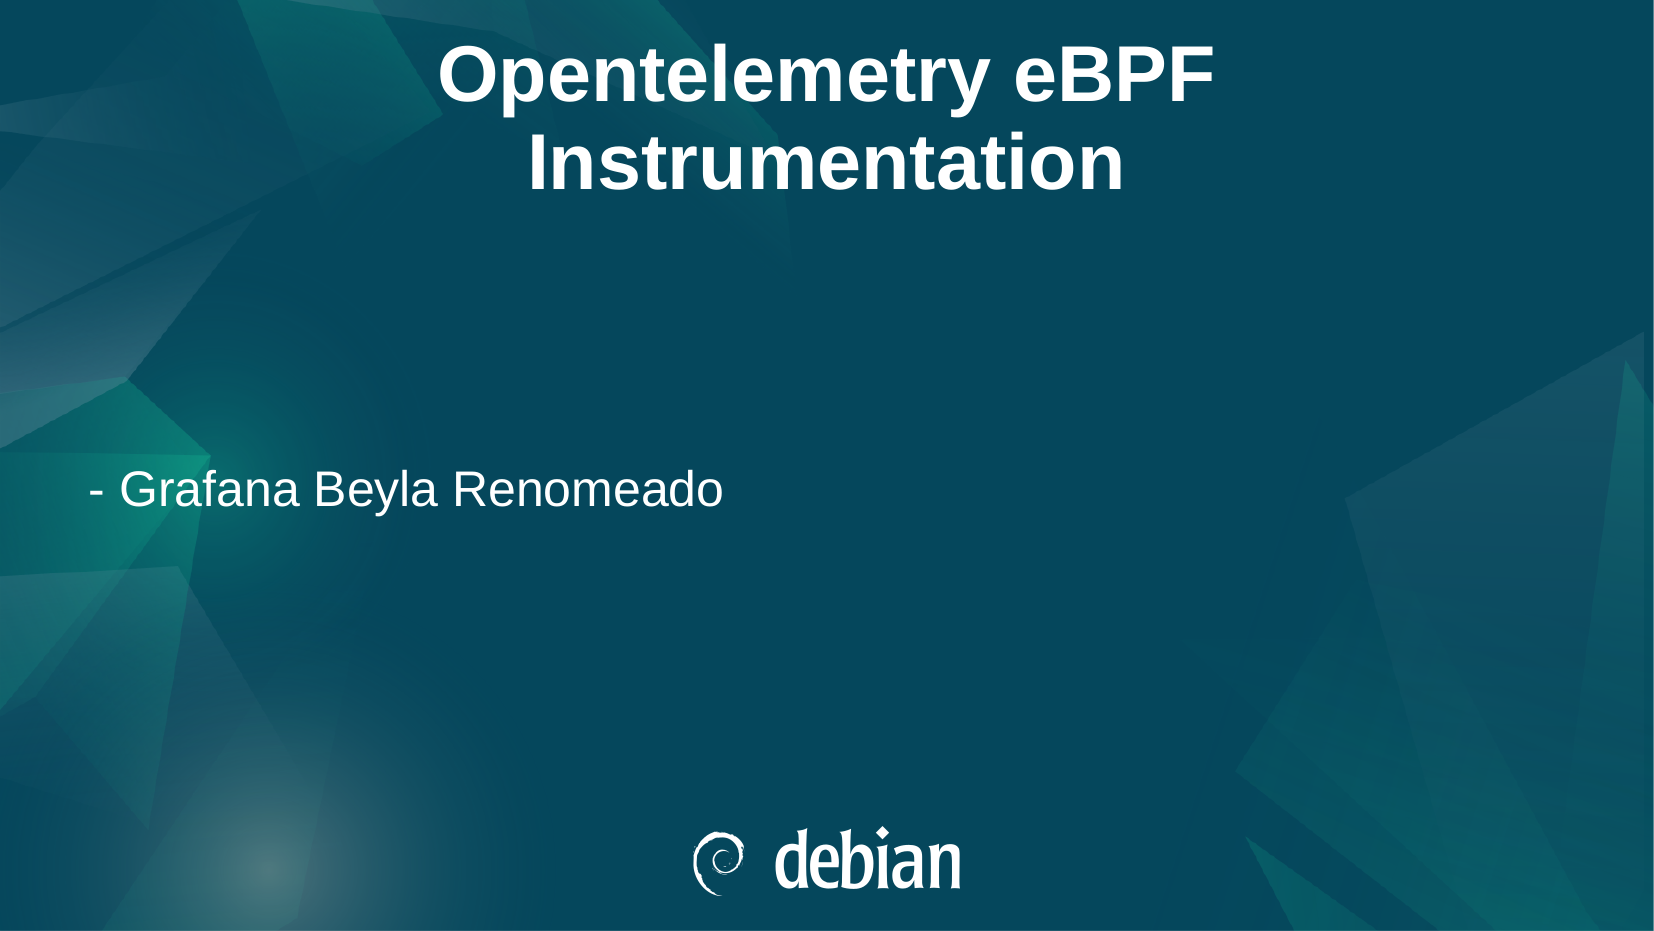

Opentelemetry eBPF Instrumentation
# - Grafana Beyla Renomeado